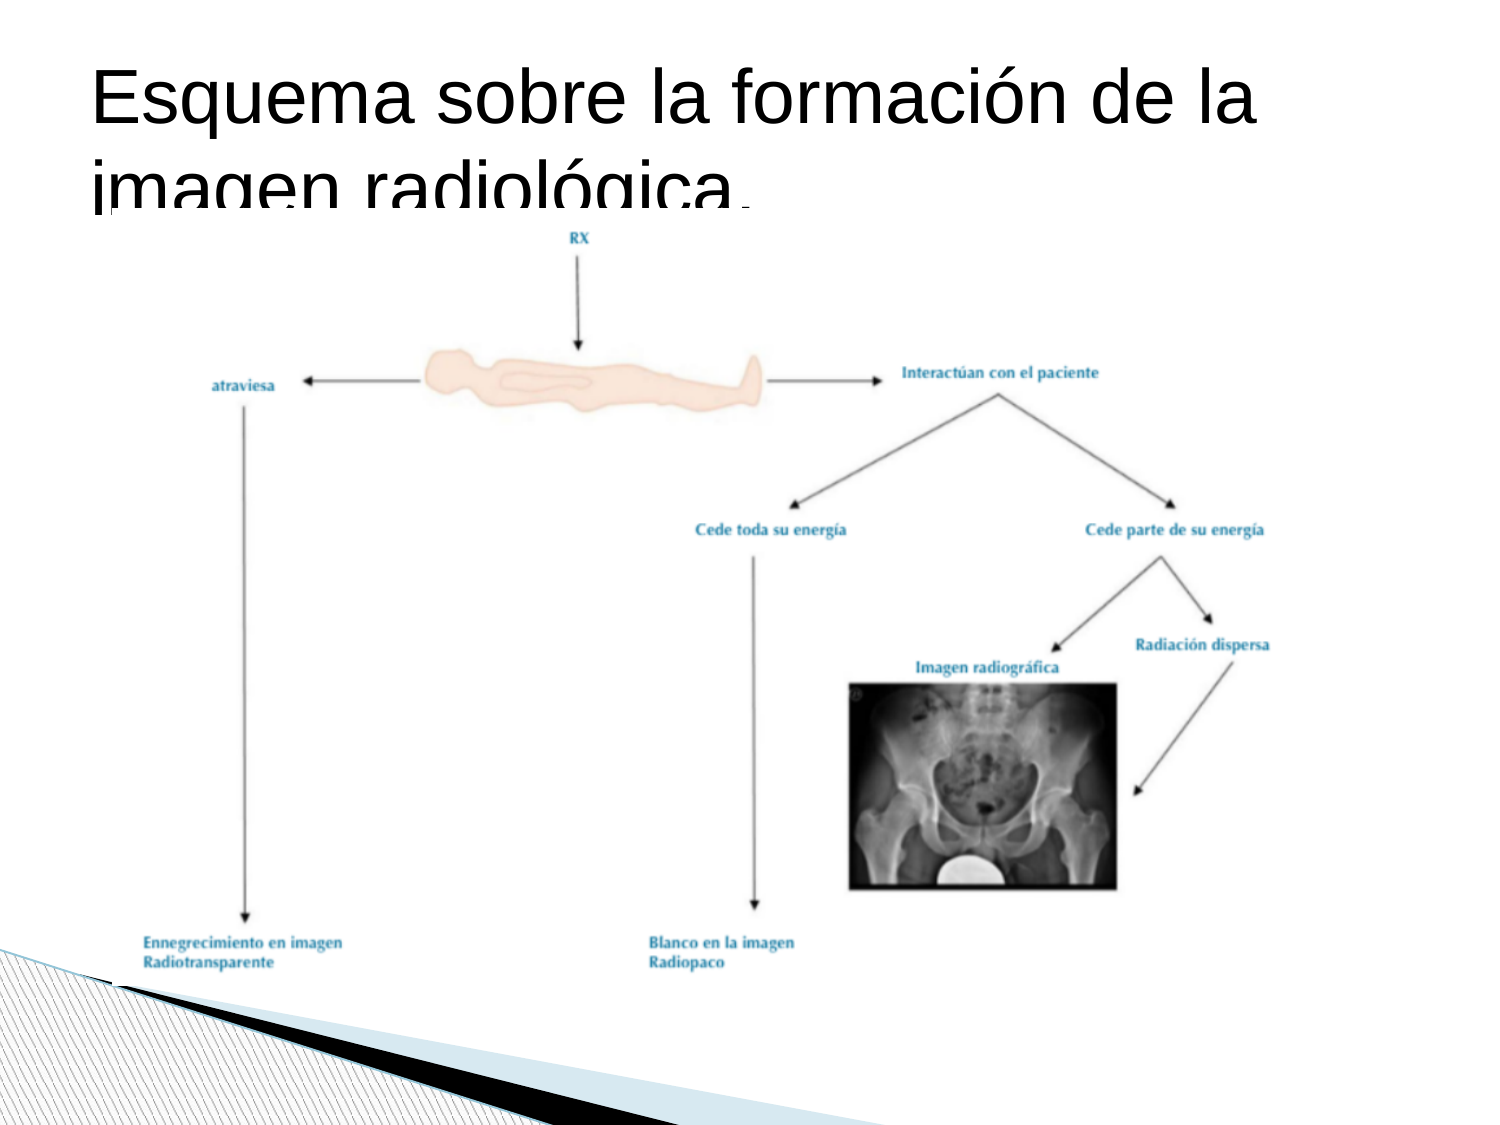

# Esquema sobre la formación de la imagen radiológica.